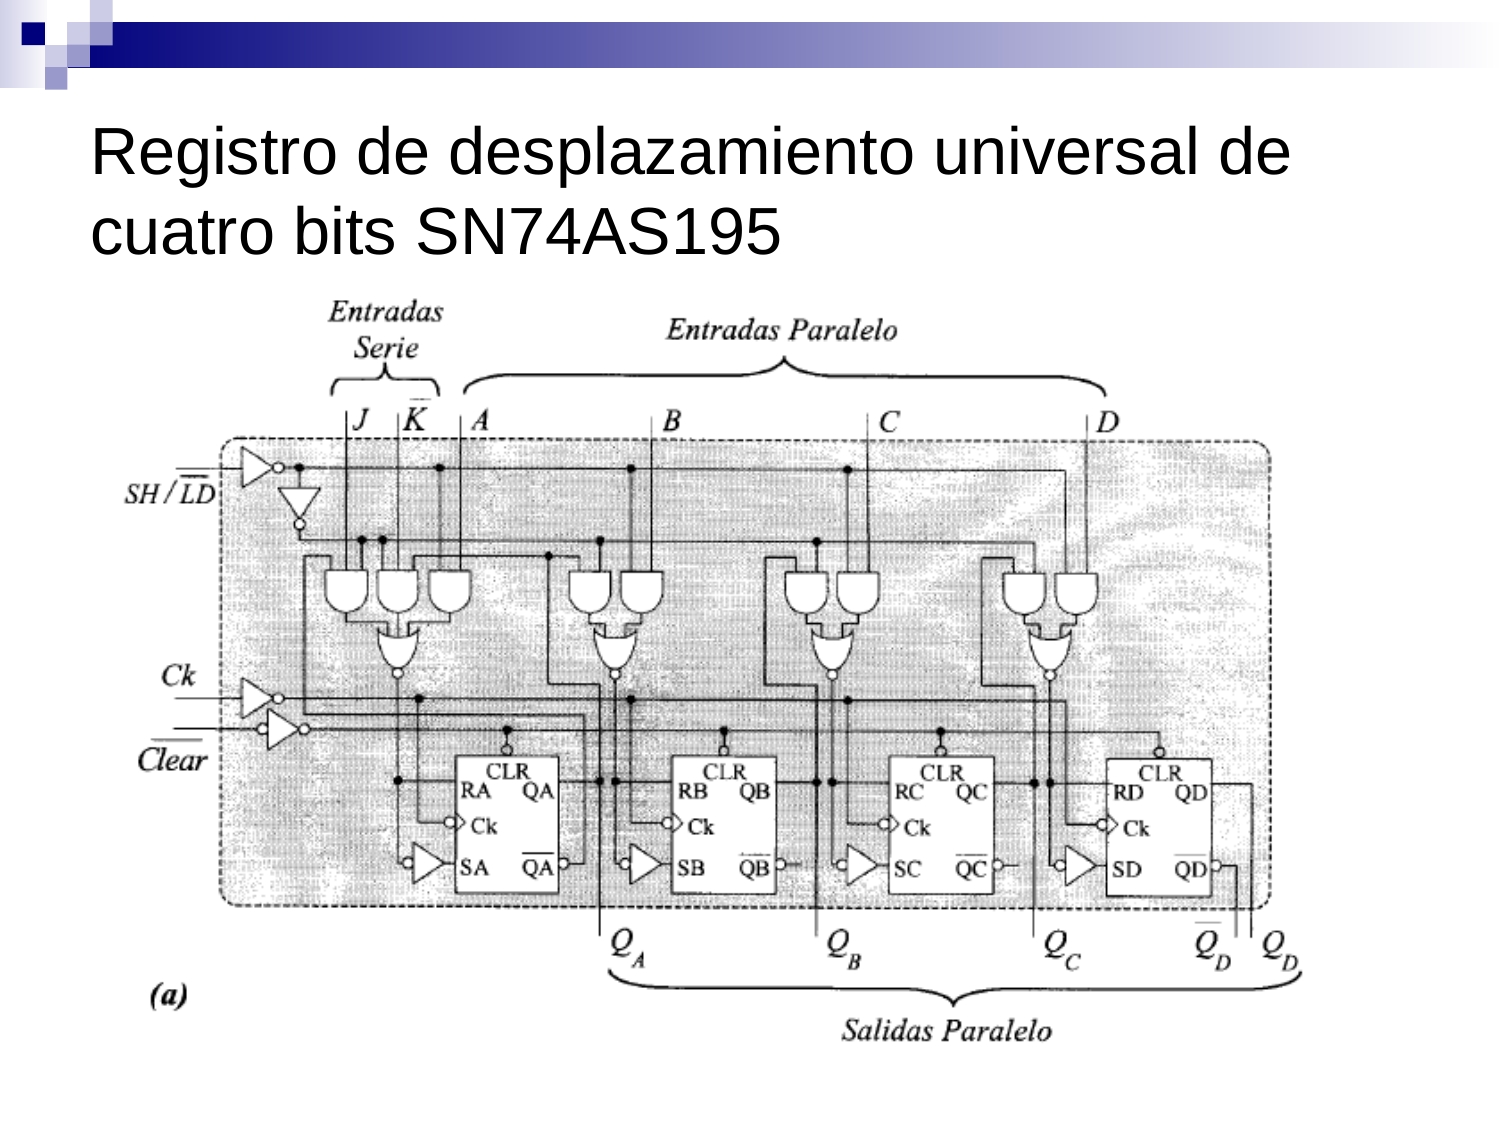

# Registro de desplazamiento universal de cuatro bits SN74AS195